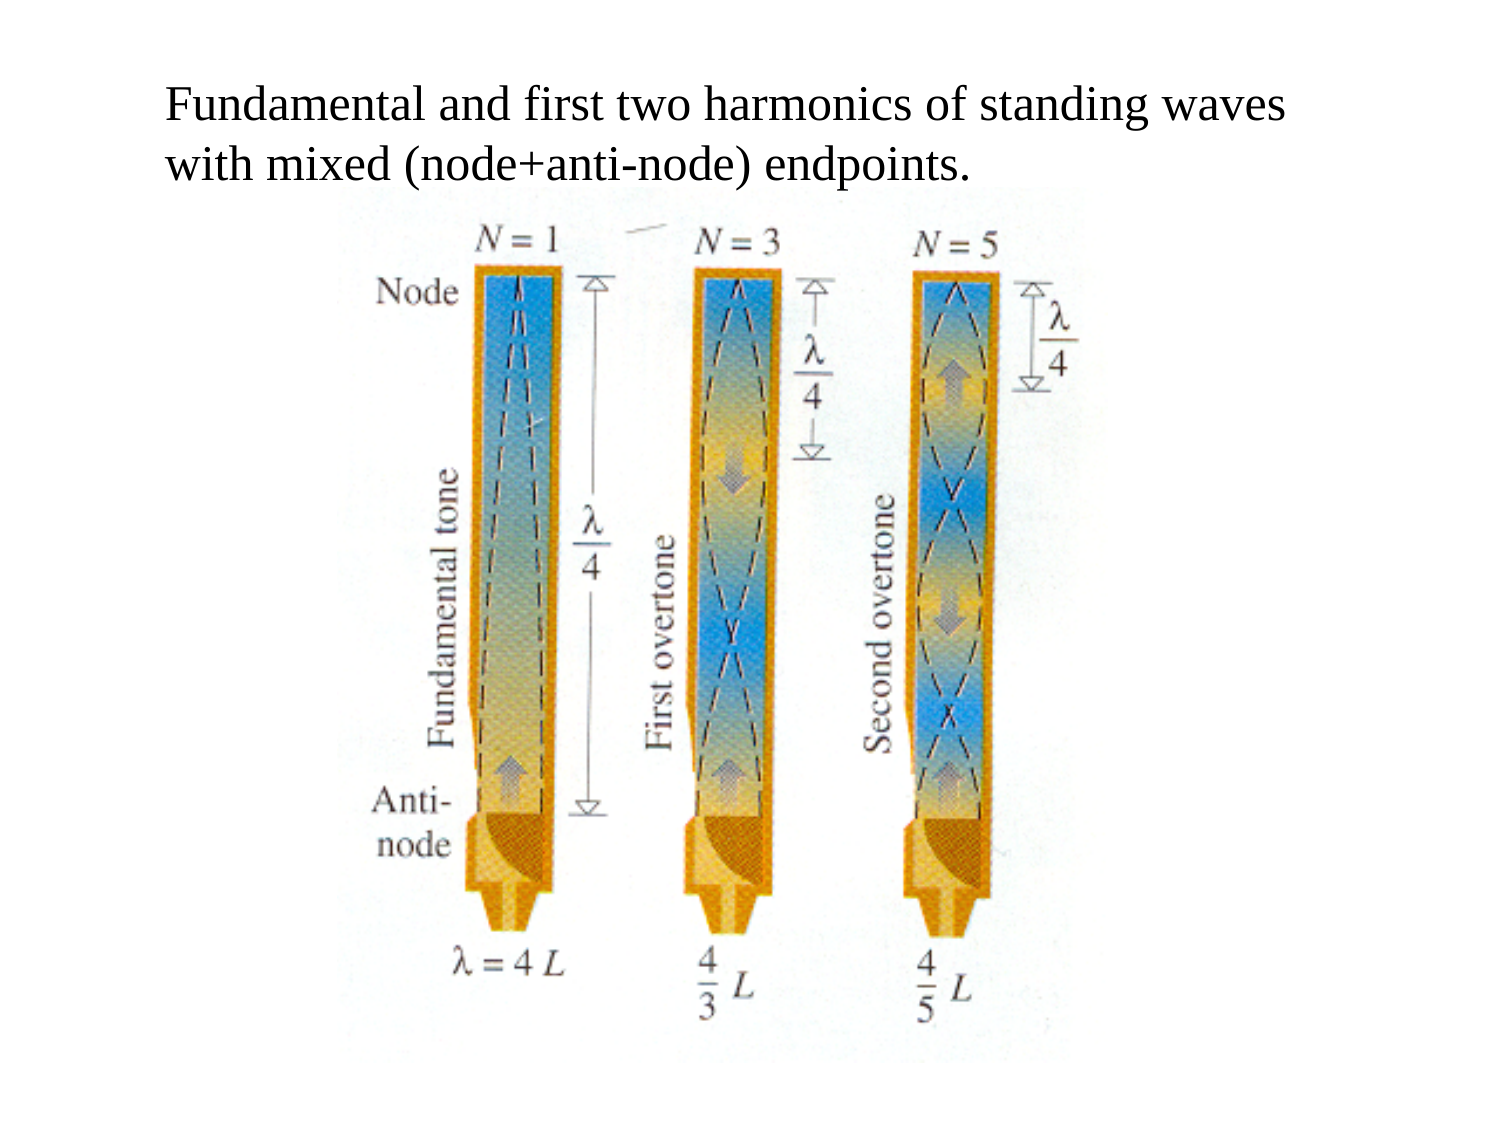

Fundamental and first two harmonics of standing waves
with mixed (node+anti-node) endpoints.